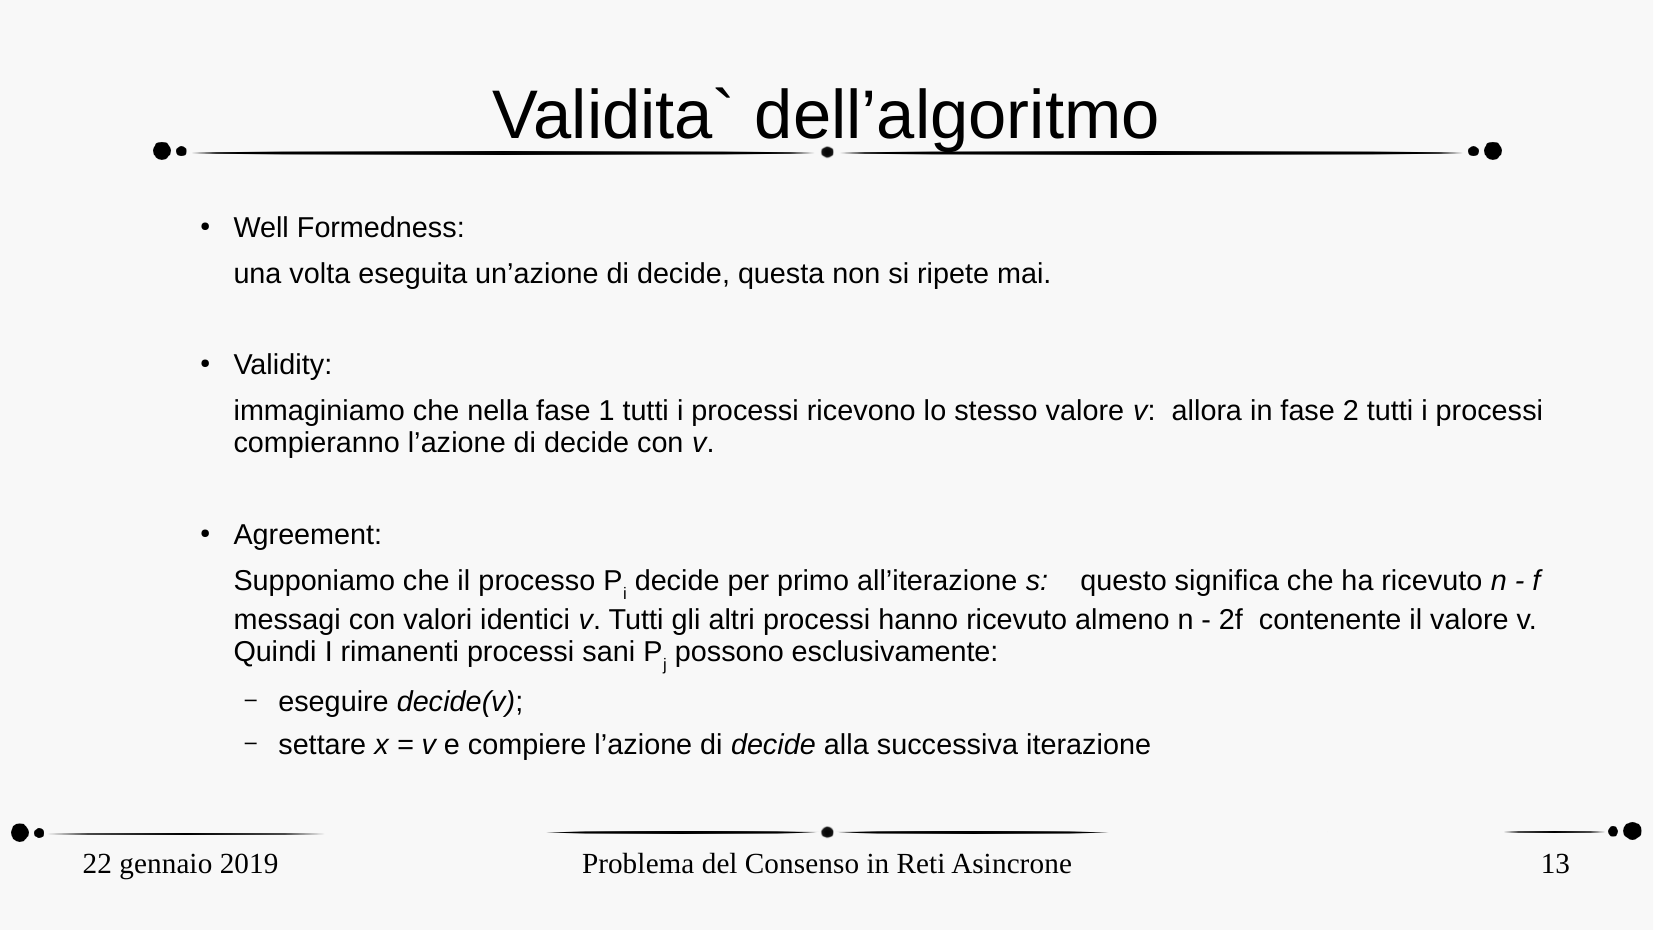

# Validita` dell’algoritmo
Well Formedness:
una volta eseguita un’azione di decide, questa non si ripete mai.
Validity:
immaginiamo che nella fase 1 tutti i processi ricevono lo stesso valore v: allora in fase 2 tutti i processi compieranno l’azione di decide con v.
Agreement:
Supponiamo che il processo Pi decide per primo all’iterazione s: questo significa che ha ricevuto n - f messagi con valori identici v. Tutti gli altri processi hanno ricevuto almeno n - 2f contenente il valore v. Quindi I rimanenti processi sani Pj possono esclusivamente:
eseguire decide(v);
settare x = v e compiere l’azione di decide alla successiva iterazione
22 gennaio 2019
Problema del Consenso in Reti Asincrone
13